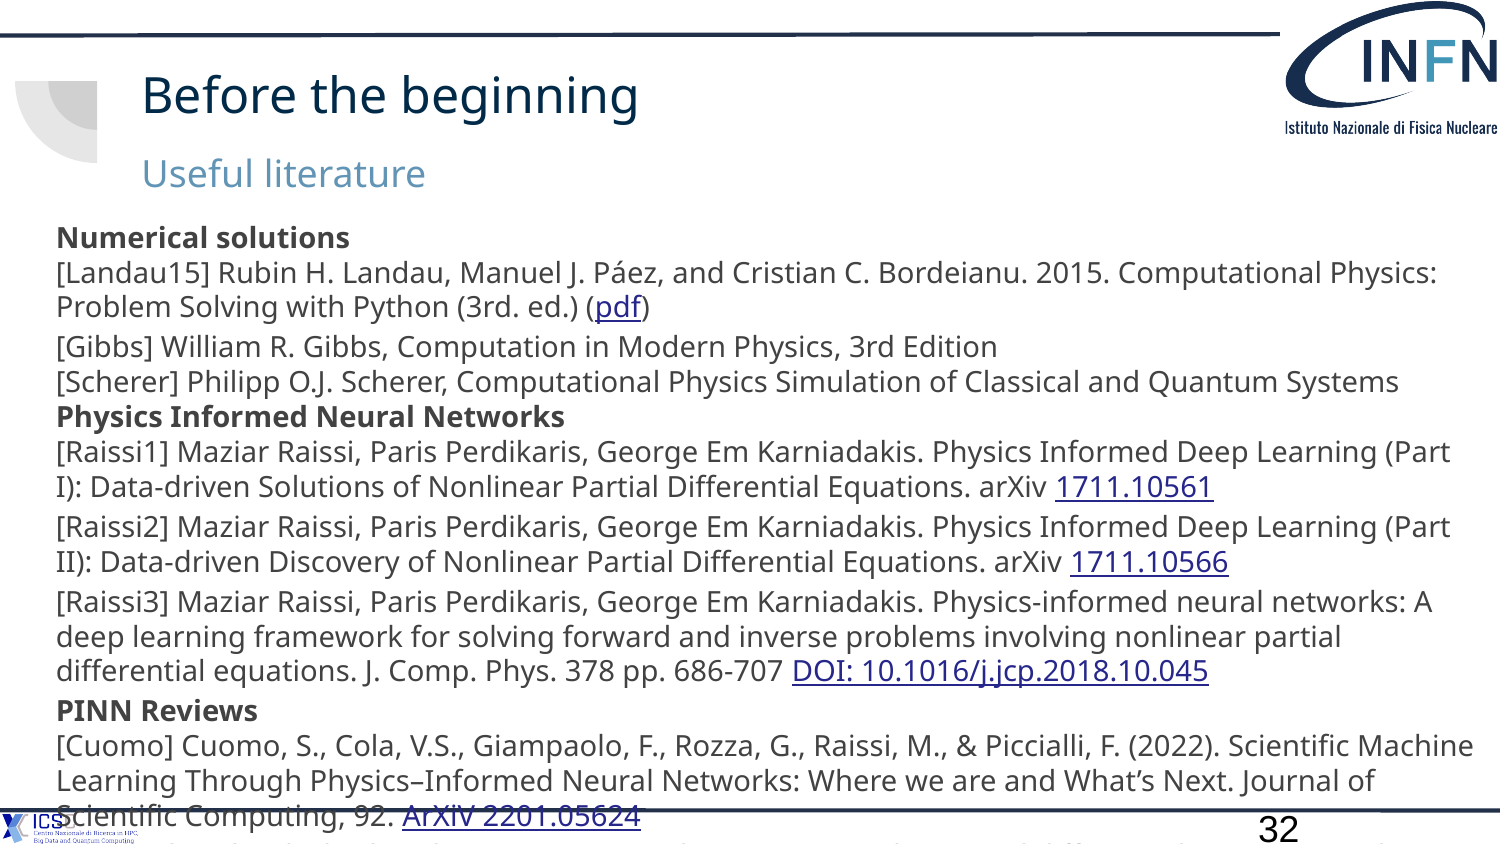

# Before the beginning
Useful literature
Numerical solutions
[Landau15] Rubin H. Landau, Manuel J. Páez, and Cristian C. Bordeianu. 2015. Computational Physics: Problem Solving with Python (3rd. ed.) (pdf)
[Gibbs] William R. Gibbs, Computation in Modern Physics, 3rd Edition
[Scherer] Philipp O.J. Scherer, Computational Physics Simulation of Classical and Quantum Systems
Physics Informed Neural Networks
[Raissi1] Maziar Raissi, Paris Perdikaris, George Em Karniadakis. Physics Informed Deep Learning (Part I): Data-driven Solutions of Nonlinear Partial Differential Equations. arXiv 1711.10561
[Raissi2] Maziar Raissi, Paris Perdikaris, George Em Karniadakis. Physics Informed Deep Learning (Part II): Data-driven Discovery of Nonlinear Partial Differential Equations. arXiv 1711.10566
[Raissi3] Maziar Raissi, Paris Perdikaris, George Em Karniadakis. Physics-informed neural networks: A deep learning framework for solving forward and inverse problems involving nonlinear partial differential equations. J. Comp. Phys. 378 pp. 686-707 DOI: 10.1016/j.jcp.2018.10.045
PINN Reviews
[Cuomo] Cuomo, S., Cola, V.S., Giampaolo, F., Rozza, G., Raissi, M., & Piccialli, F. (2022). Scientific Machine Learning Through Physics–Informed Neural Networks: Where we are and What’s Next. Journal of Scientific Computing, 92. ArXiV 2201.05624
[Blechschmidt] Blechschmidt, J., Ernst, O. G., Three ways to solve partial differential equations with neural networks — A review, GAMM-Mitteilungen. 2021; 44:e202100006. https://doi.org/10.1002/gamm.202100006 https://github.com/janblechschmidt/PDEsByNNs